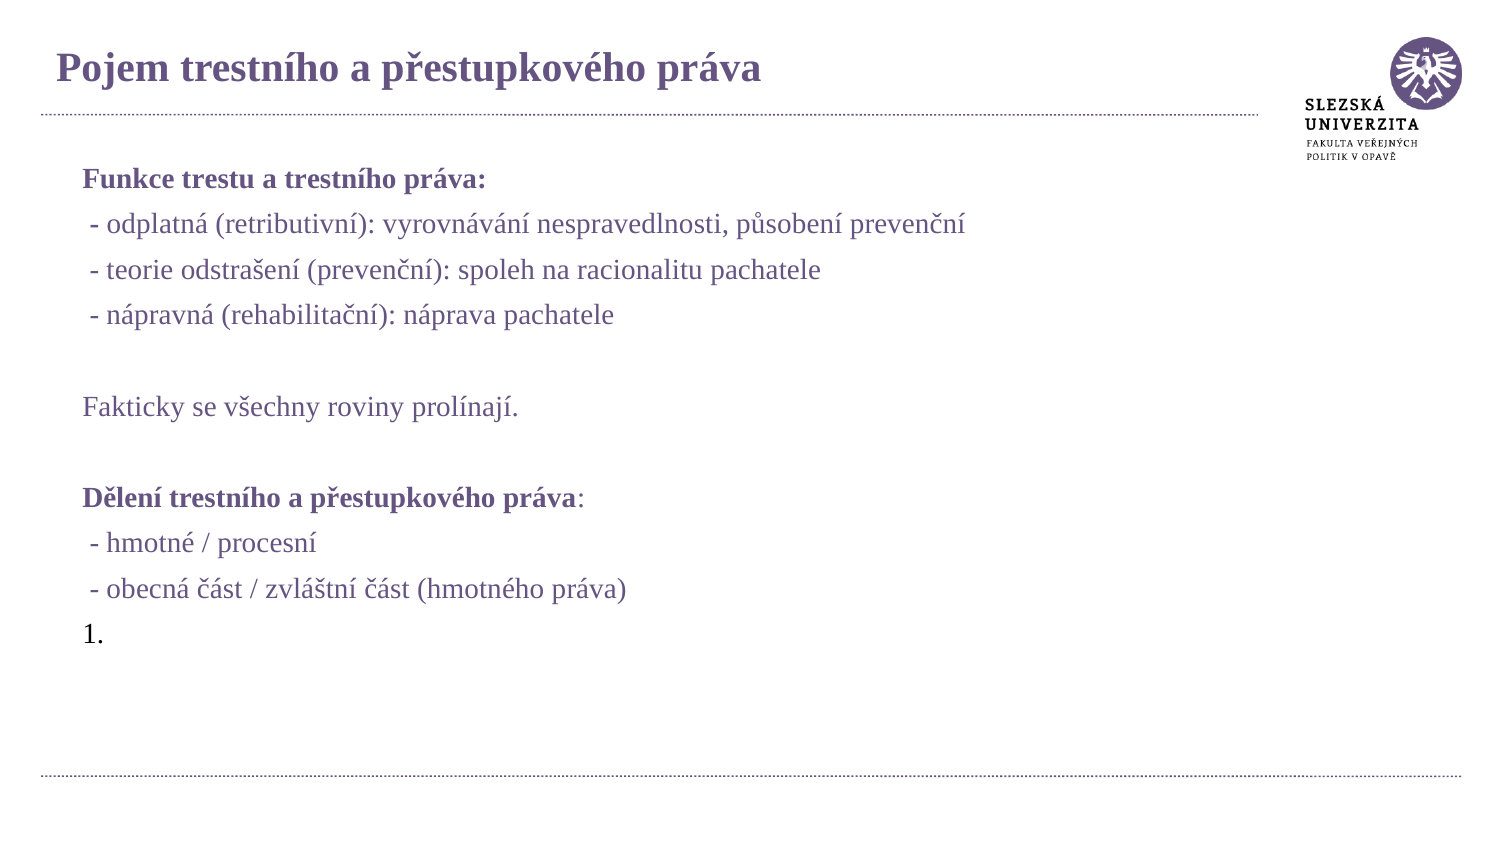

# Pojem trestního a přestupkového práva
Funkce trestu a trestního práva:
 - odplatná (retributivní): vyrovnávání nespravedlnosti, působení prevenční
 - teorie odstrašení (prevenční): spoleh na racionalitu pachatele
 - nápravná (rehabilitační): náprava pachatele
Fakticky se všechny roviny prolínají.
Dělení trestního a přestupkového práva:
 - hmotné / procesní
 - obecná část / zvláštní část (hmotného práva)